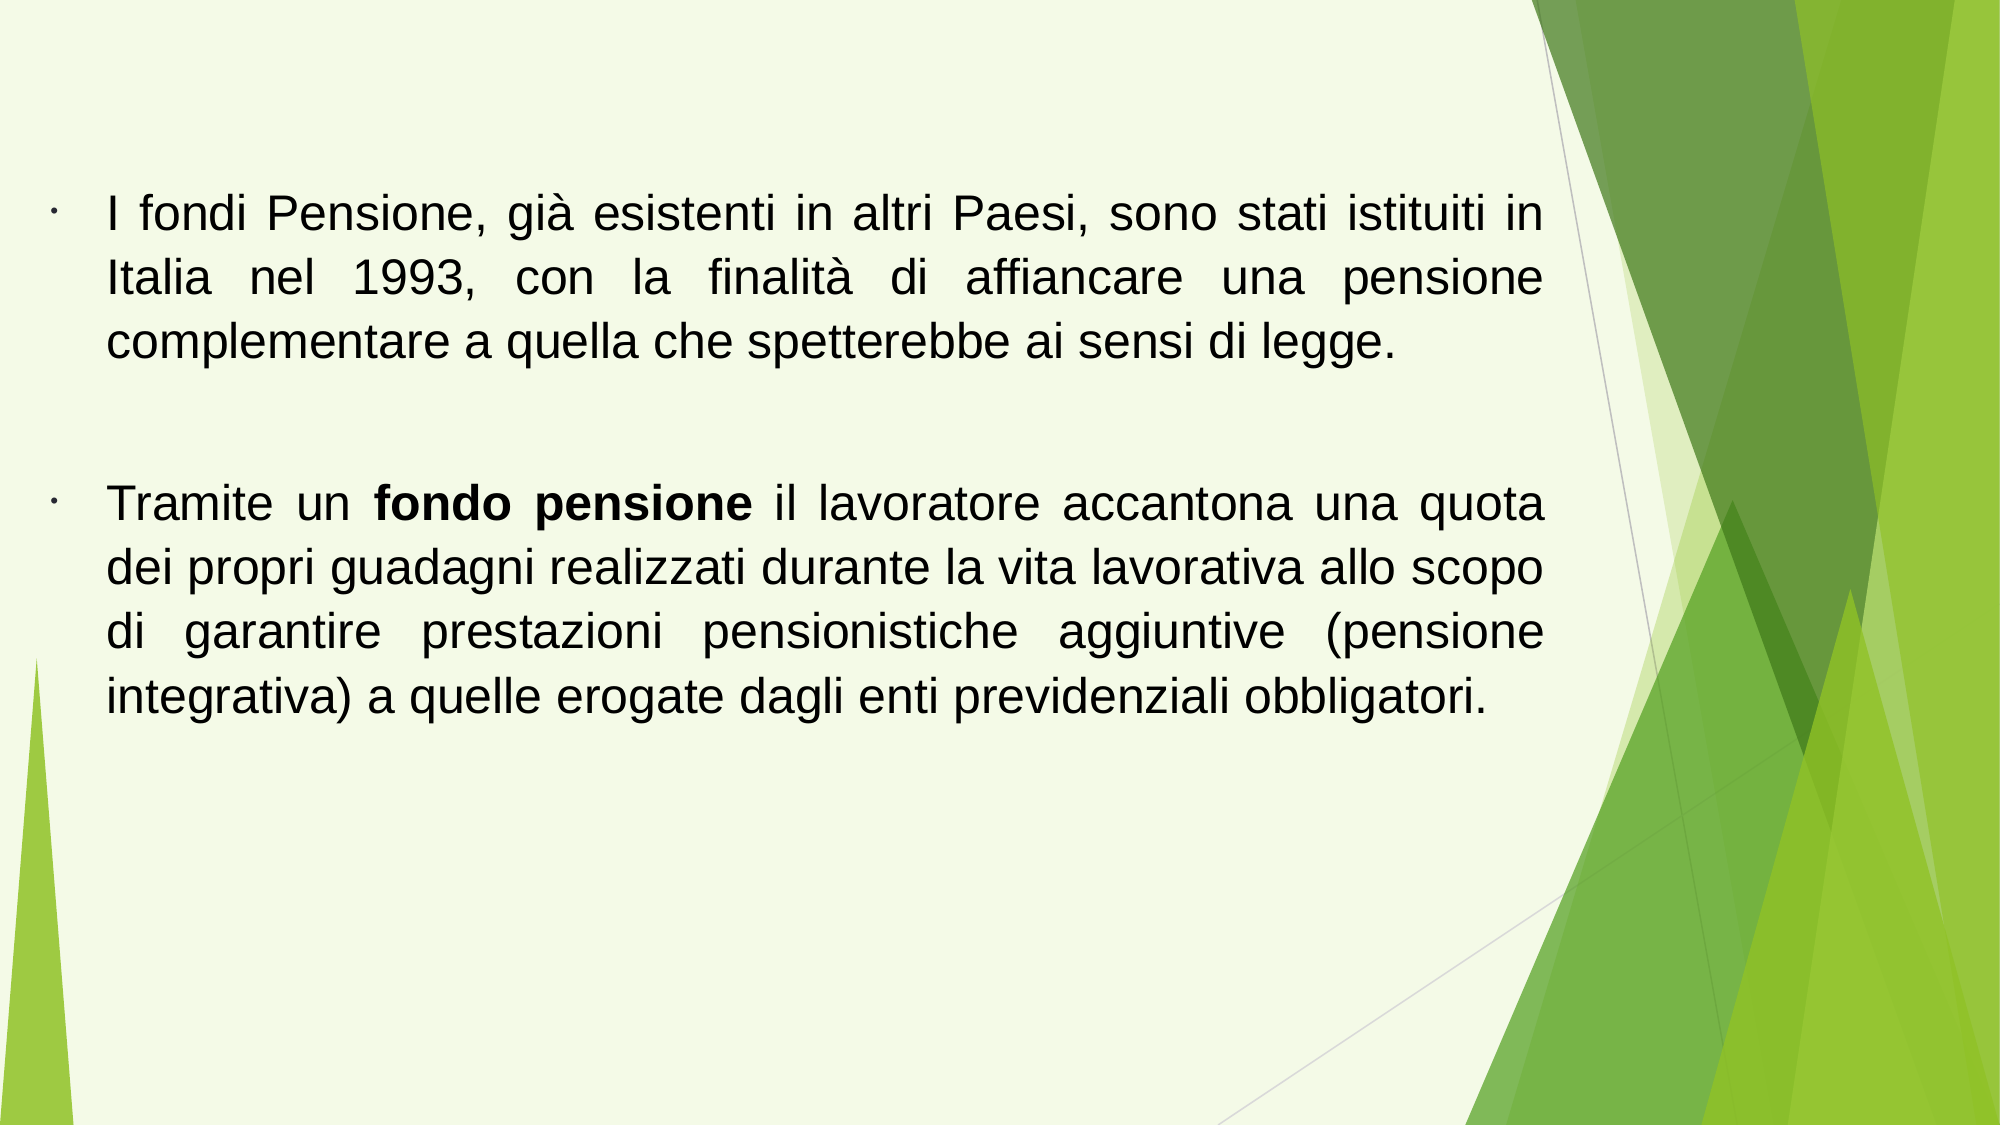

I fondi Pensione, già esistenti in altri Paesi, sono stati istituiti in Italia nel 1993, con la finalità di affiancare una pensione complementare a quella che spetterebbe ai sensi di legge.
Tramite un fondo pensione il lavoratore accantona una quota dei propri guadagni realizzati durante la vita lavorativa allo scopo di garantire prestazioni pensionistiche aggiuntive (pensione integrativa) a quelle erogate dagli enti previdenziali obbligatori.